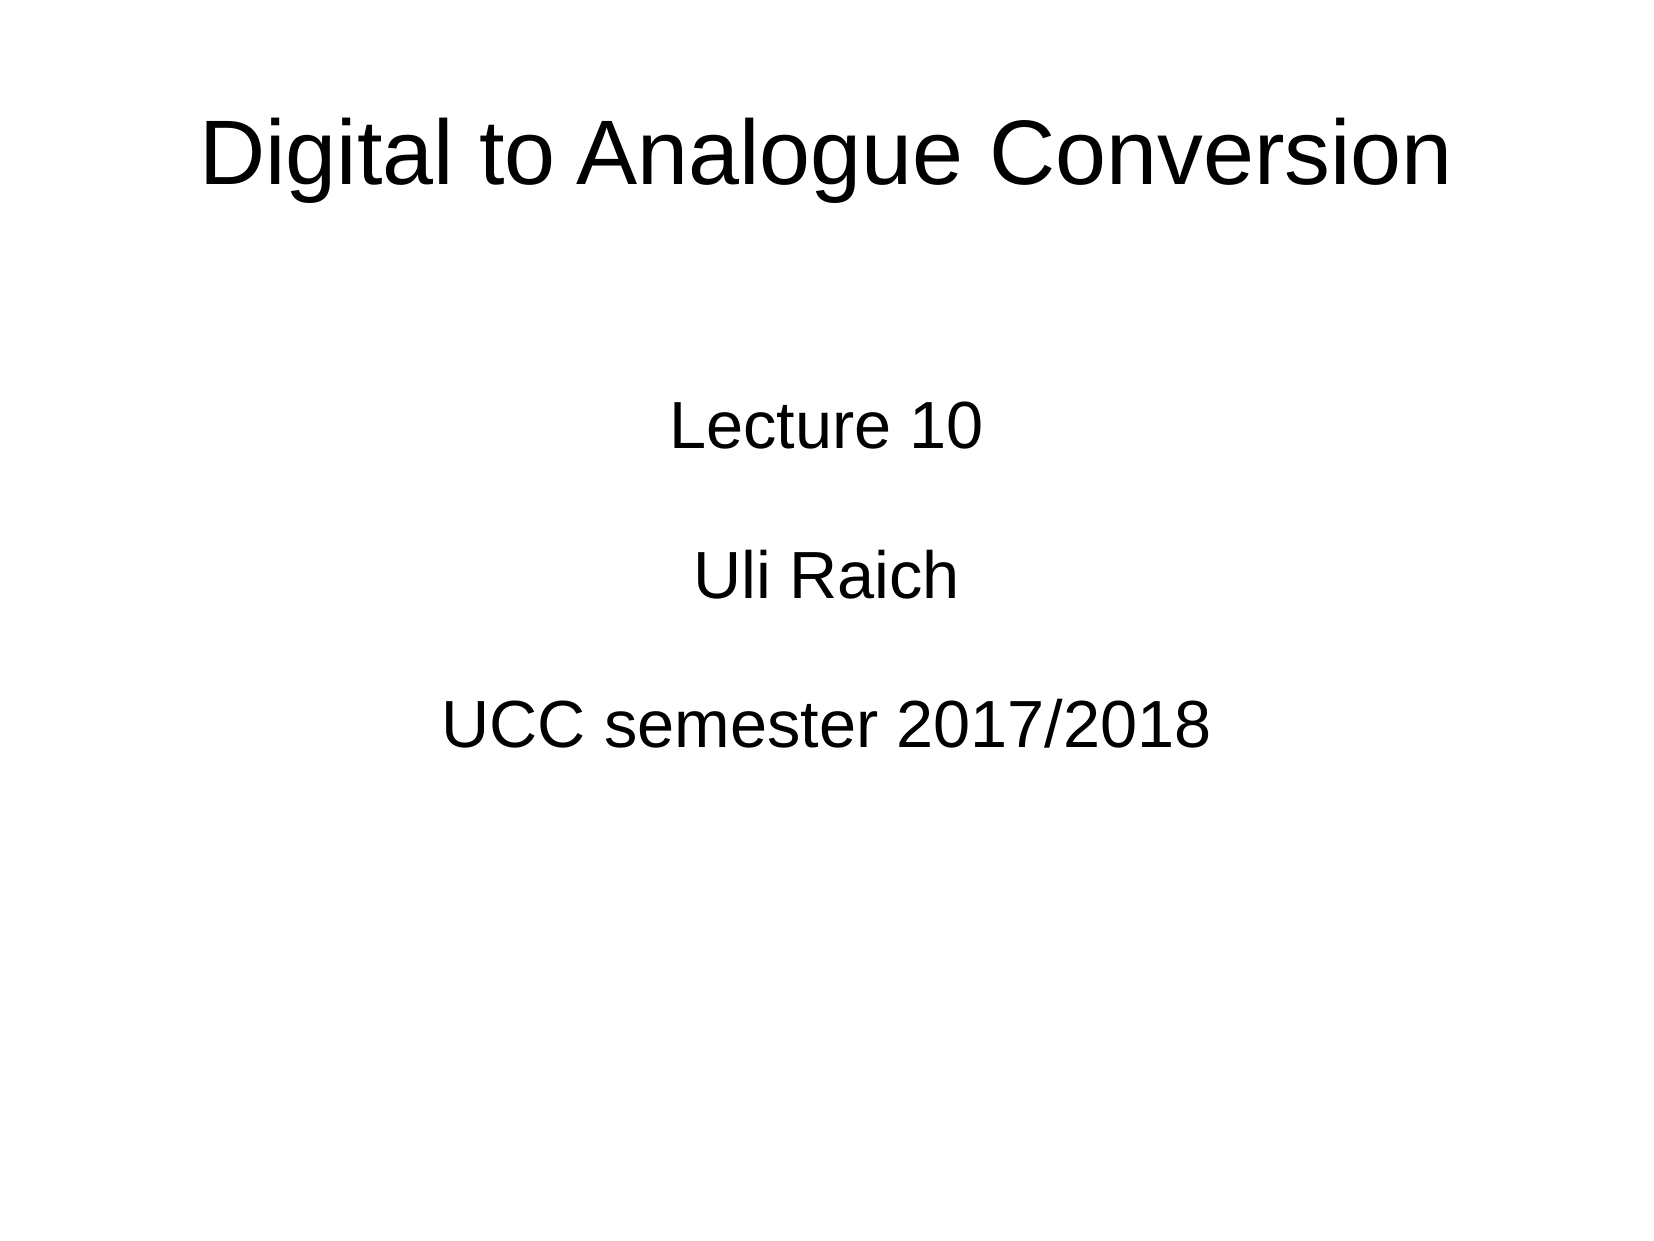

# Digital to Analogue Conversion
Lecture 10
Uli Raich
UCC semester 2017/2018